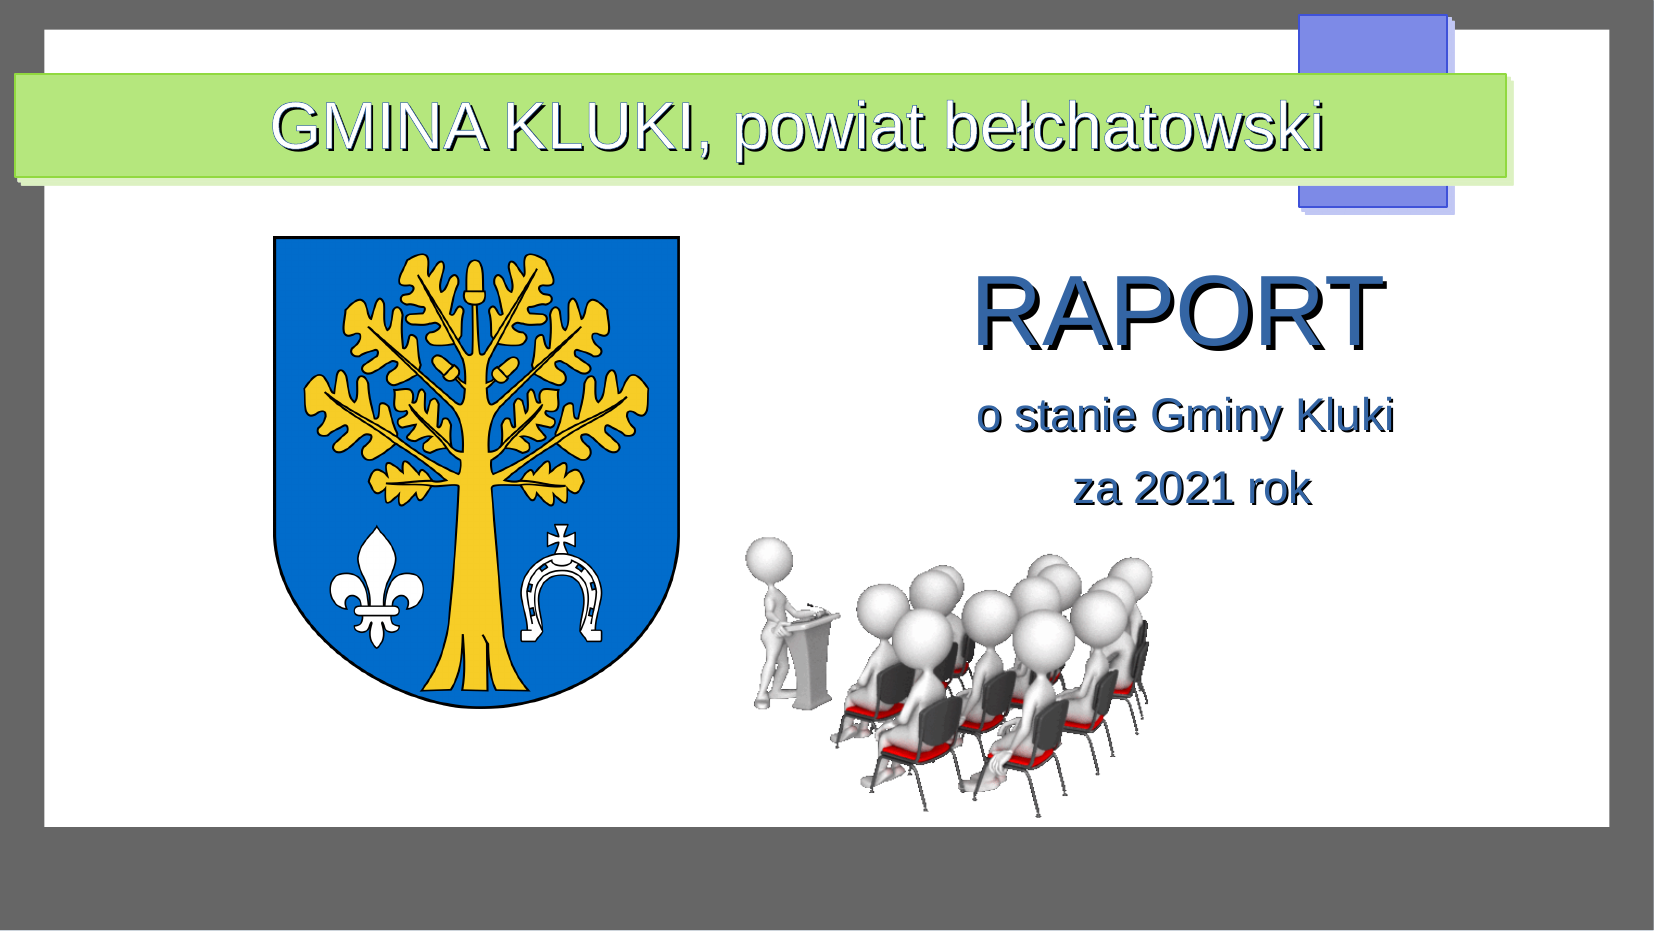

# GMINA KLUKI, powiat bełchatowski
RAPORT
o stanie Gminy Kluki
za 2021 rok